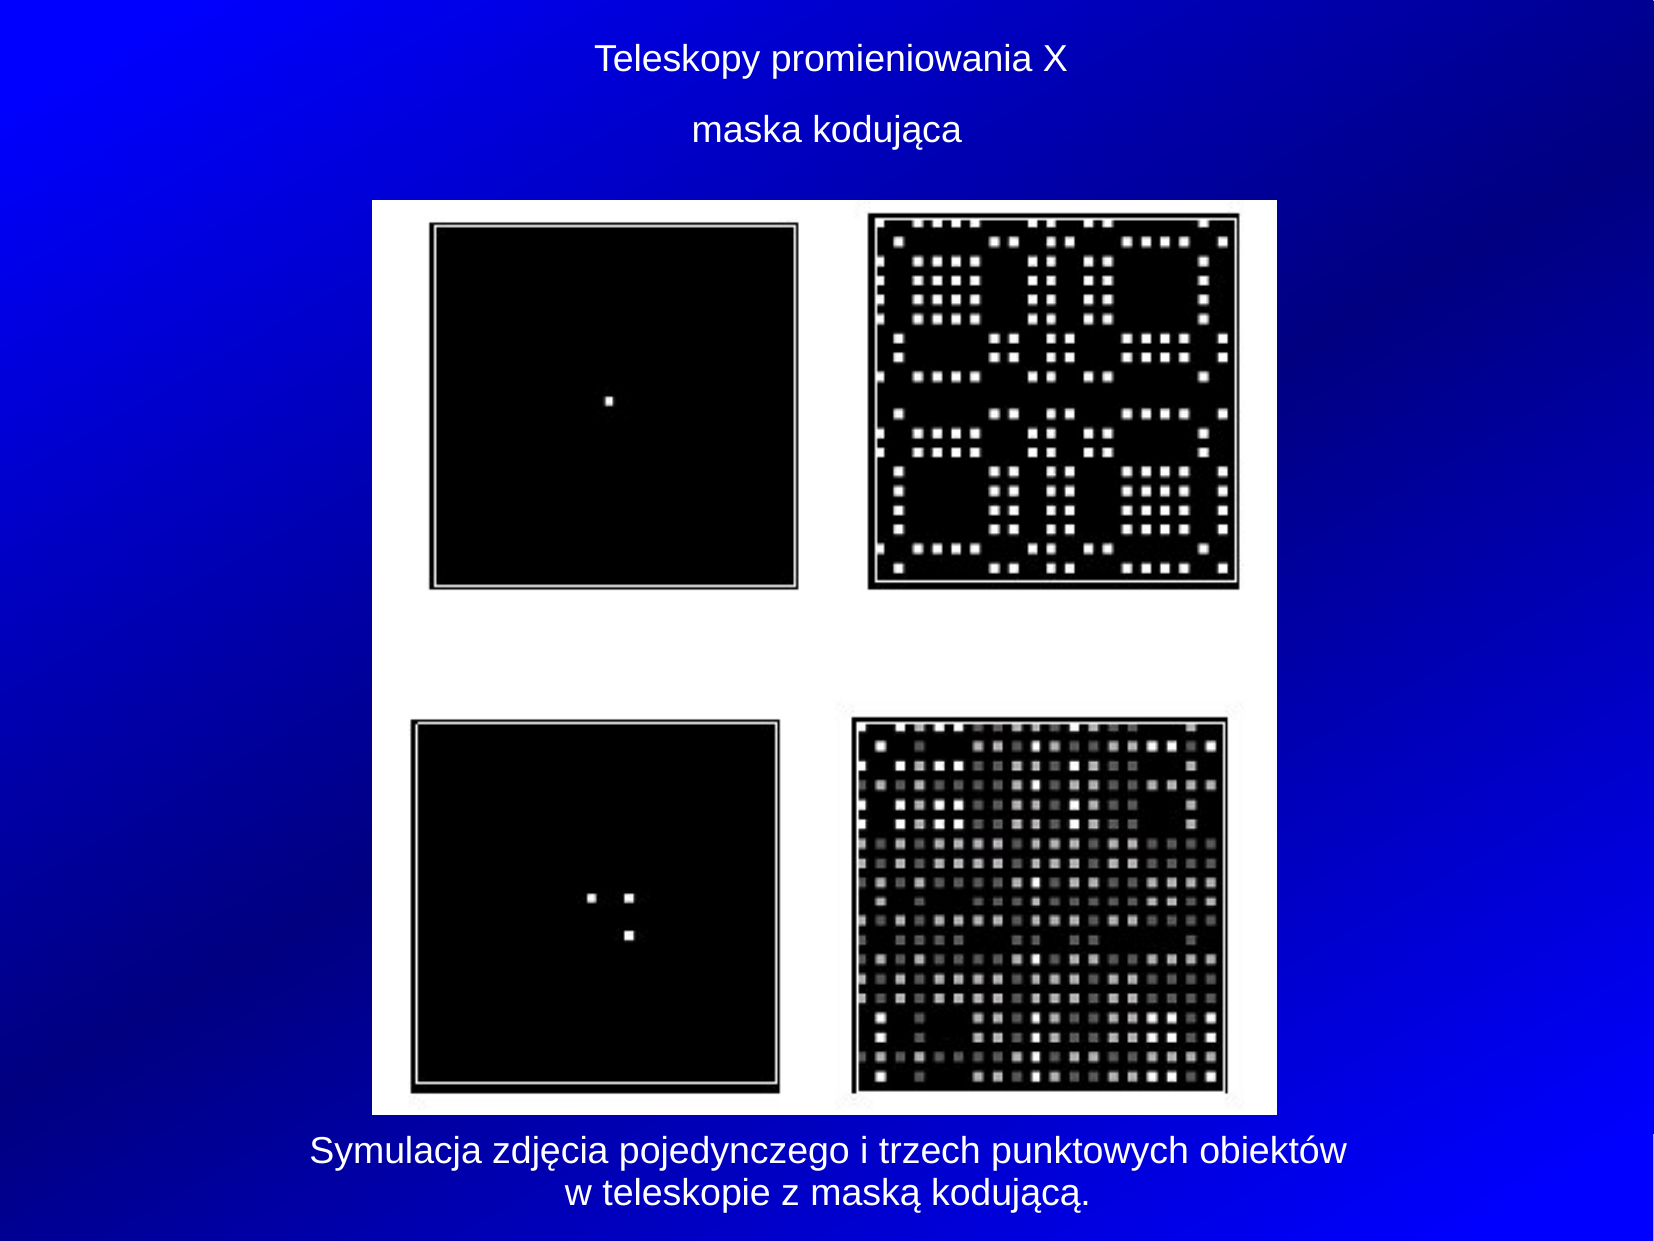

Teleskopy promieniowania X
maska kodująca
Symulacja zdjęcia pojedynczego i trzech punktowych obiektów
w teleskopie z maską kodującą.